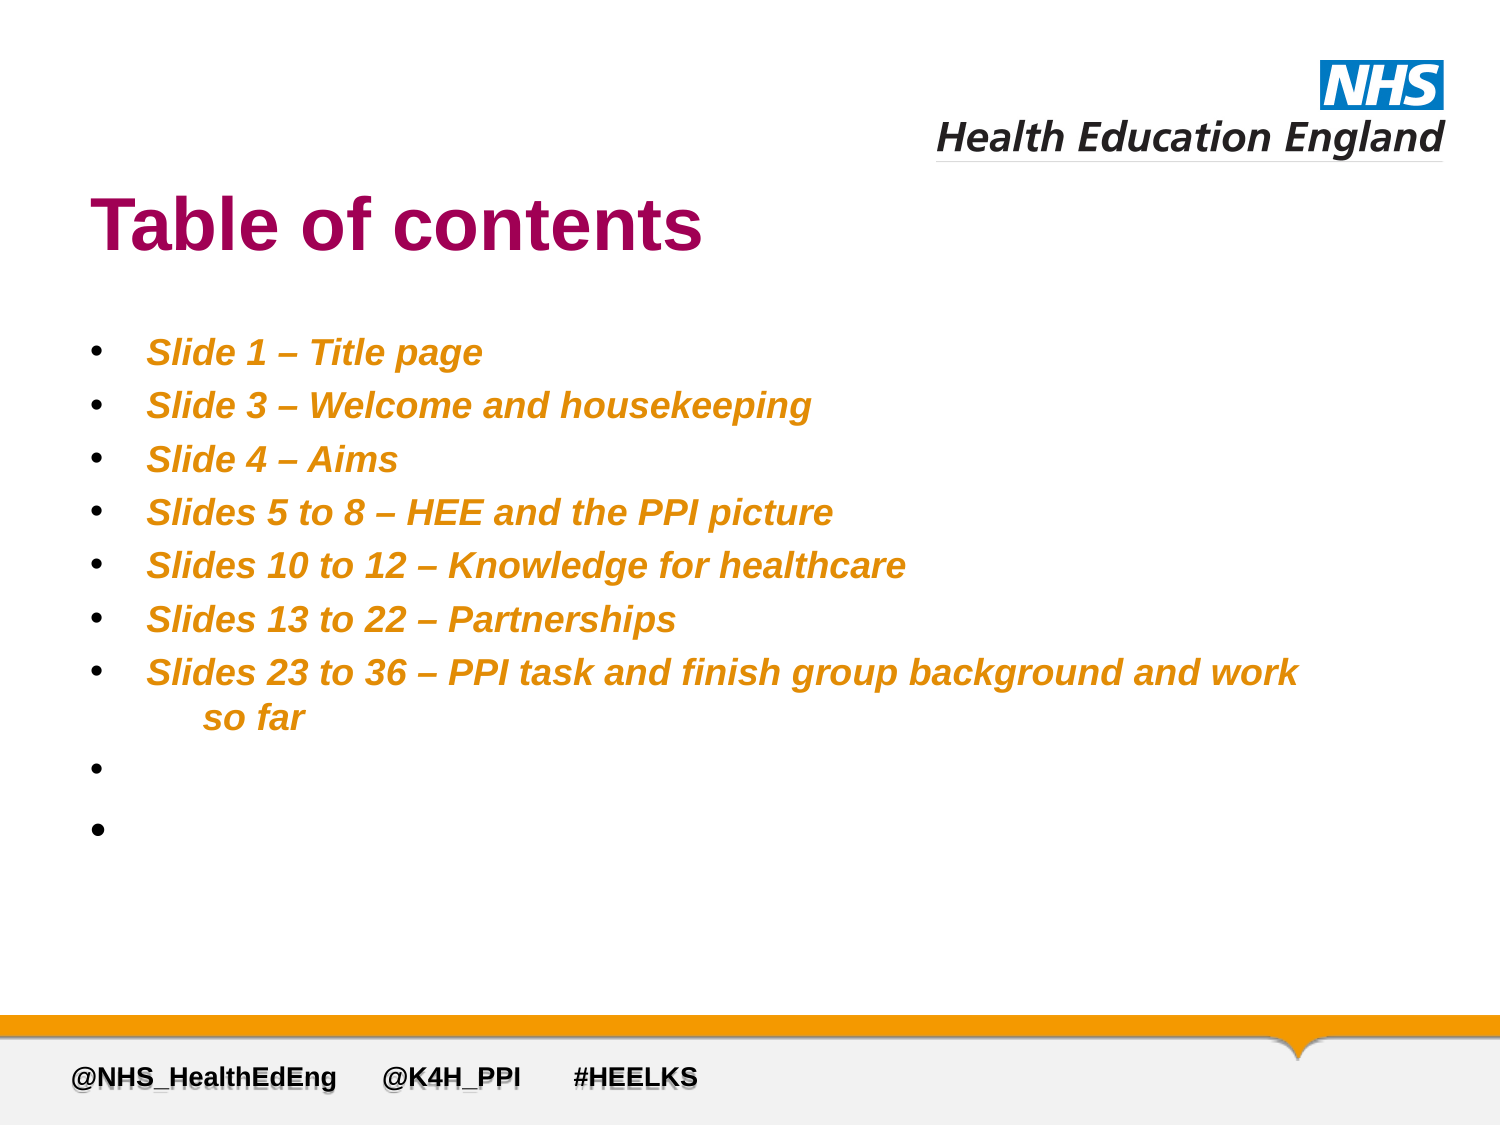

# Table of contents
Slide 1 – Title page
Slide 3 – Welcome and housekeeping
Slide 4 – Aims
Slides 5 to 8 – HEE and the PPI picture
Slides 10 to 12 – Knowledge for healthcare
Slides 13 to 22 – Partnerships
Slides 23 to 36 – PPI task and finish group background and work so far
@NHS_HealthEdEng @K4H_PPI #HEELKS